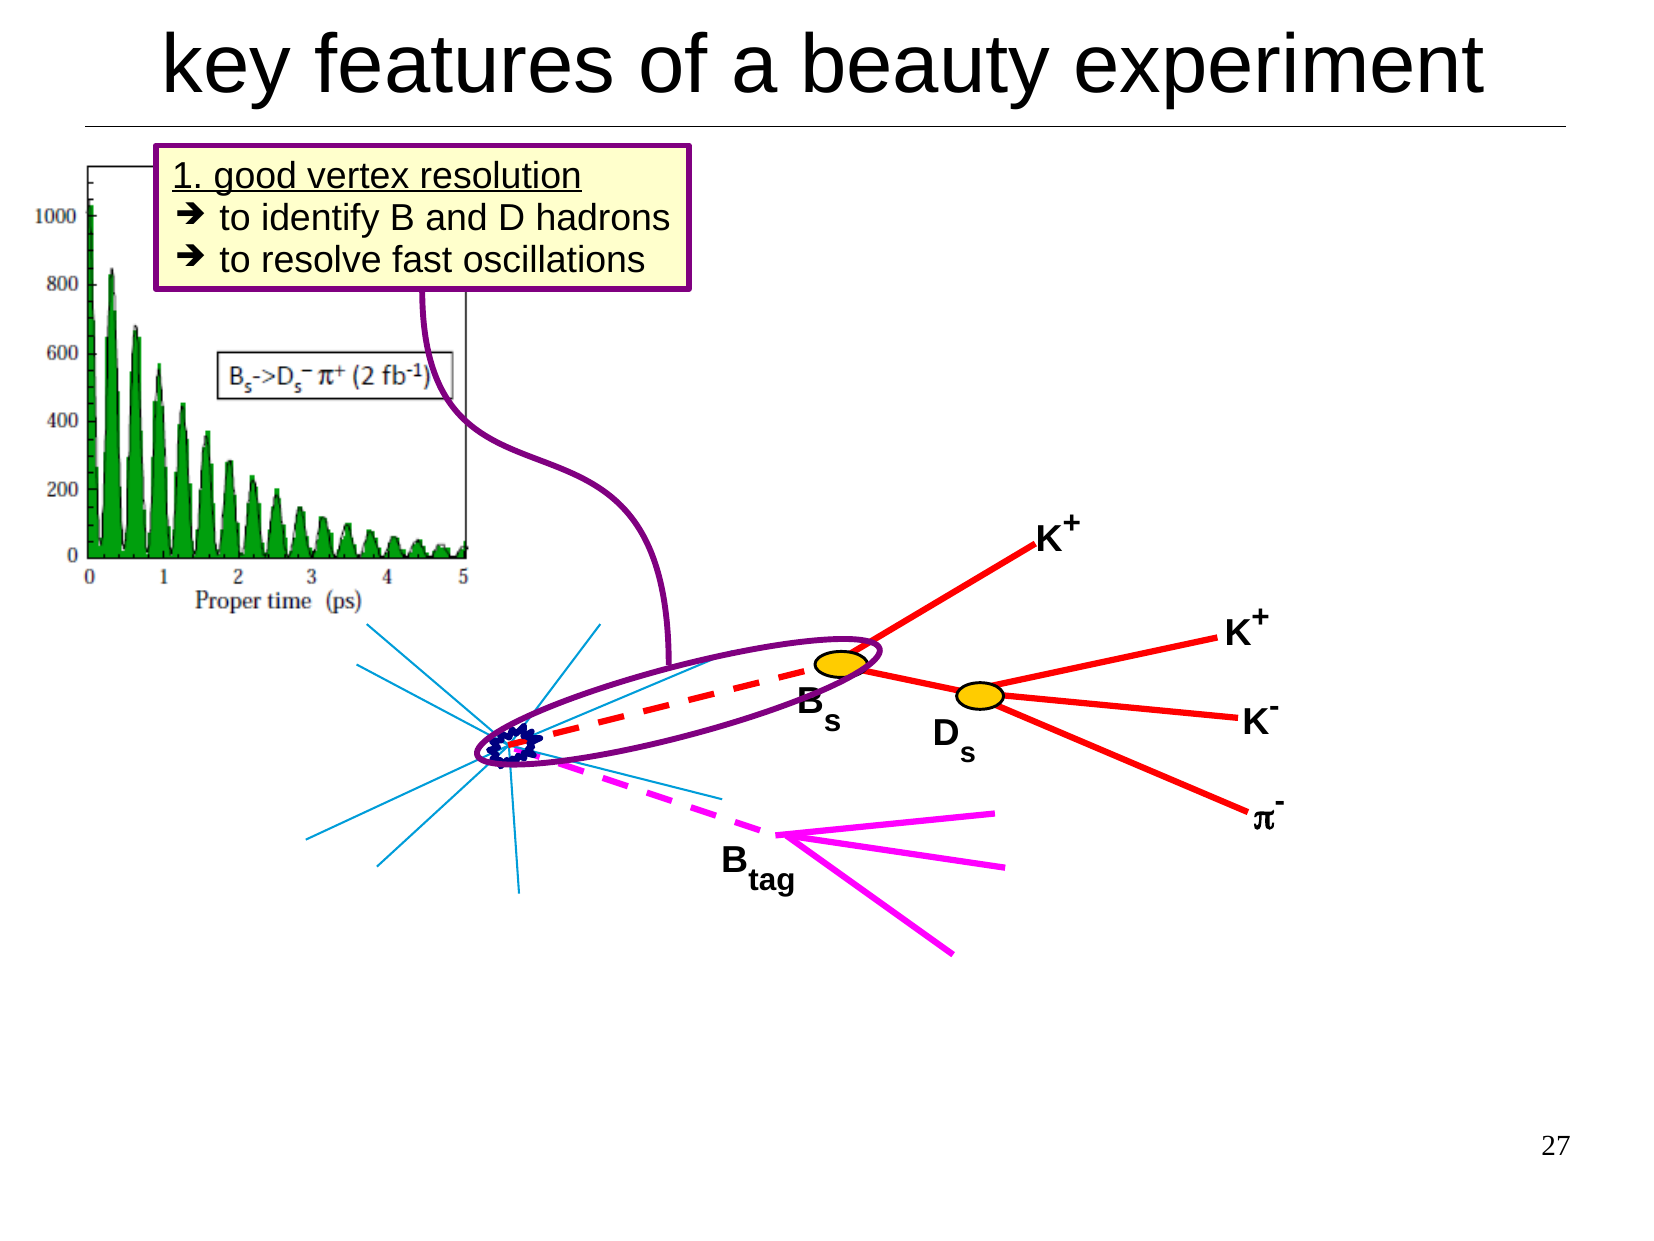

# key features of a beauty experiment
1. good vertex resolution
to identify B and D hadrons
to resolve fast oscillations
K+
K+
Bs
K-
Ds
p-
Btag
27